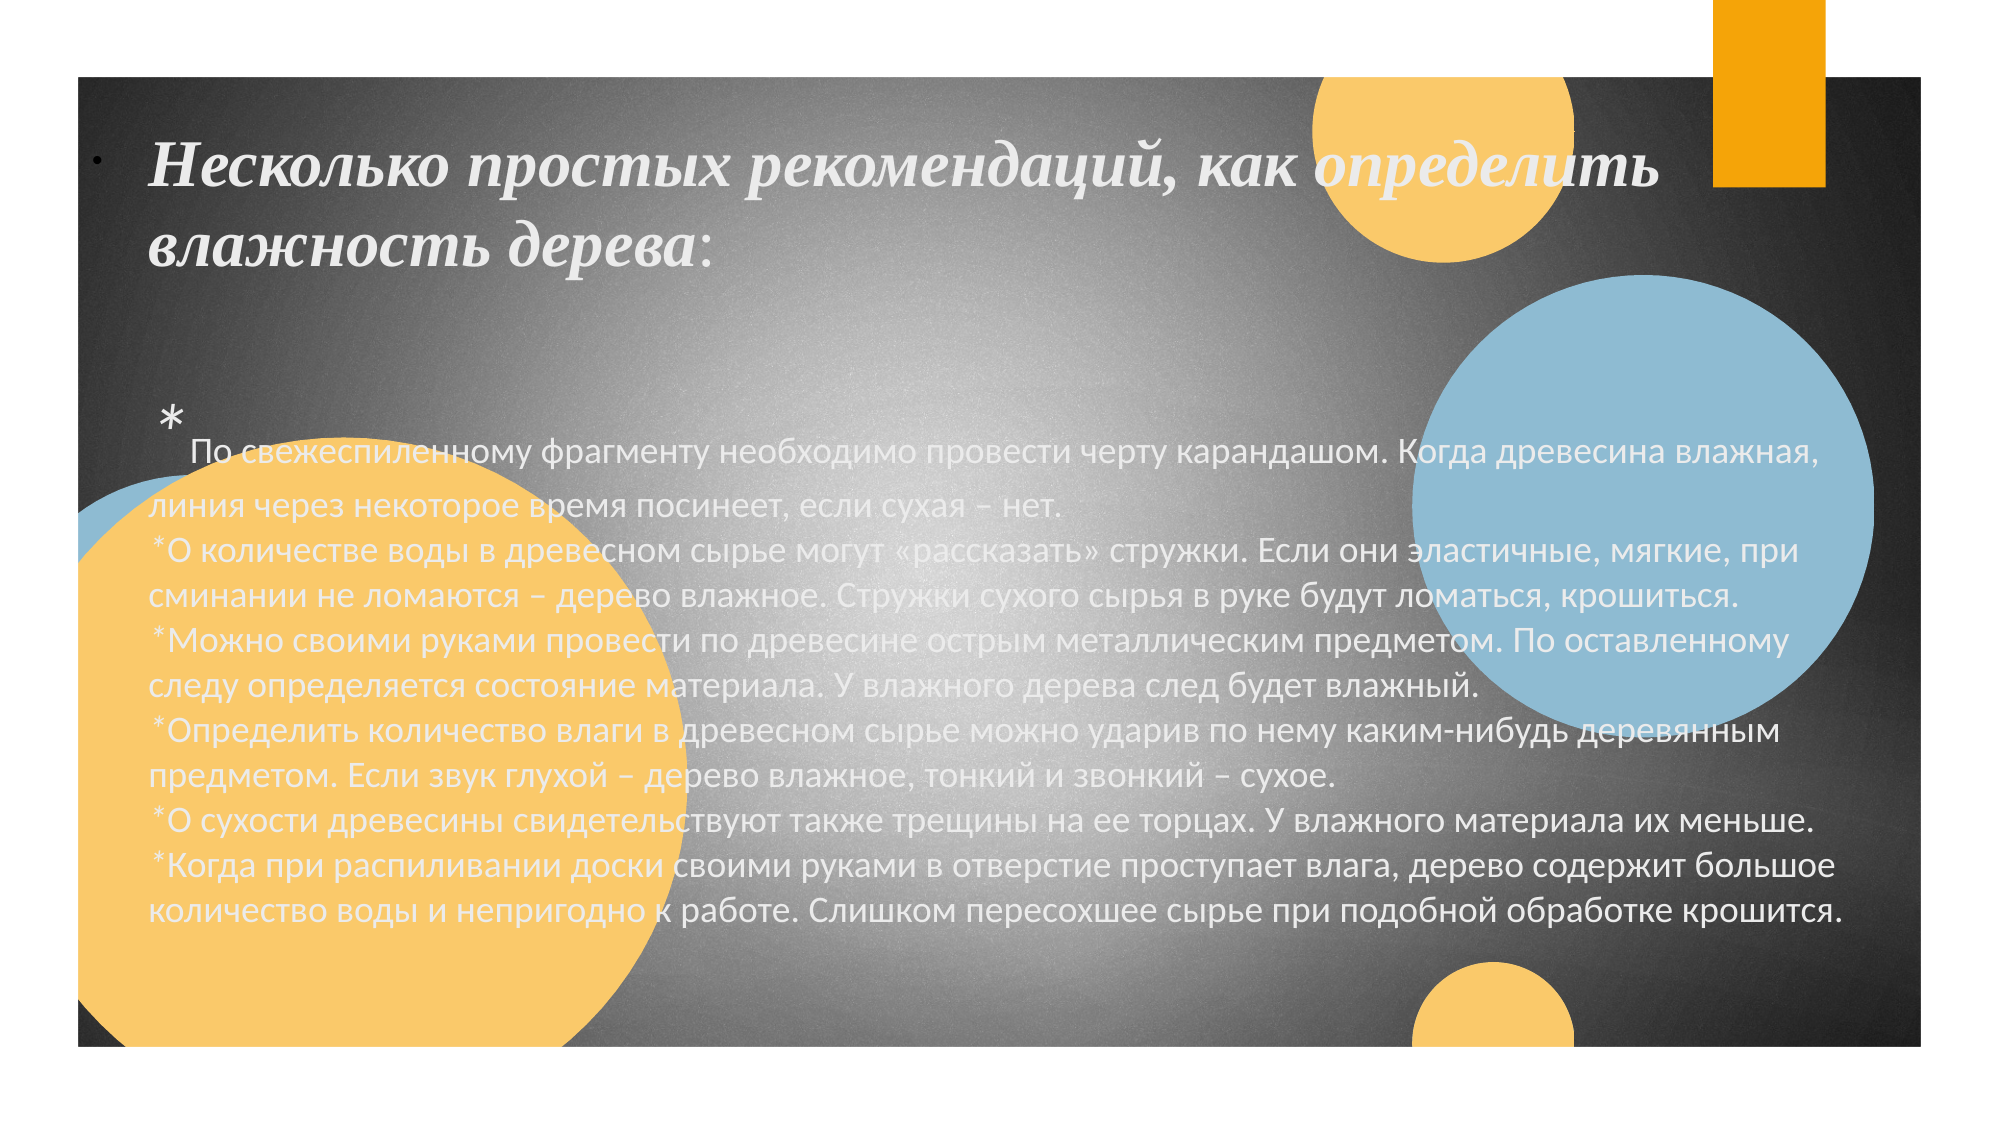

# Несколько простых рекомендаций, как определить влажность дерева: *По свежеспиленному фрагменту необходимо провести черту карандашом. Когда древесина влажная, линия через некоторое время посинеет, если сухая – нет. *О количестве воды в древесном сырье могут «рассказать» стружки. Если они эластичные, мягкие, при сминании не ломаются – дерево влажное. Стружки сухого сырья в руке будут ломаться, крошиться. *Можно своими руками провести по древесине острым металлическим предметом. По оставленному следу определяется состояние материала. У влажного дерева след будет влажный. *Определить количество влаги в древесном сырье можно ударив по нему каким-нибудь деревянным предметом. Если звук глухой – дерево влажное, тонкий и звонкий – сухое. *О сухости древесины свидетельствуют также трещины на ее торцах. У влажного материала их меньше. *Когда при распиливании доски своими руками в отверстие проступает влага, дерево содержит большое количество воды и непригодно к работе. Слишком пересохшее сырье при подобной обработке крошится.